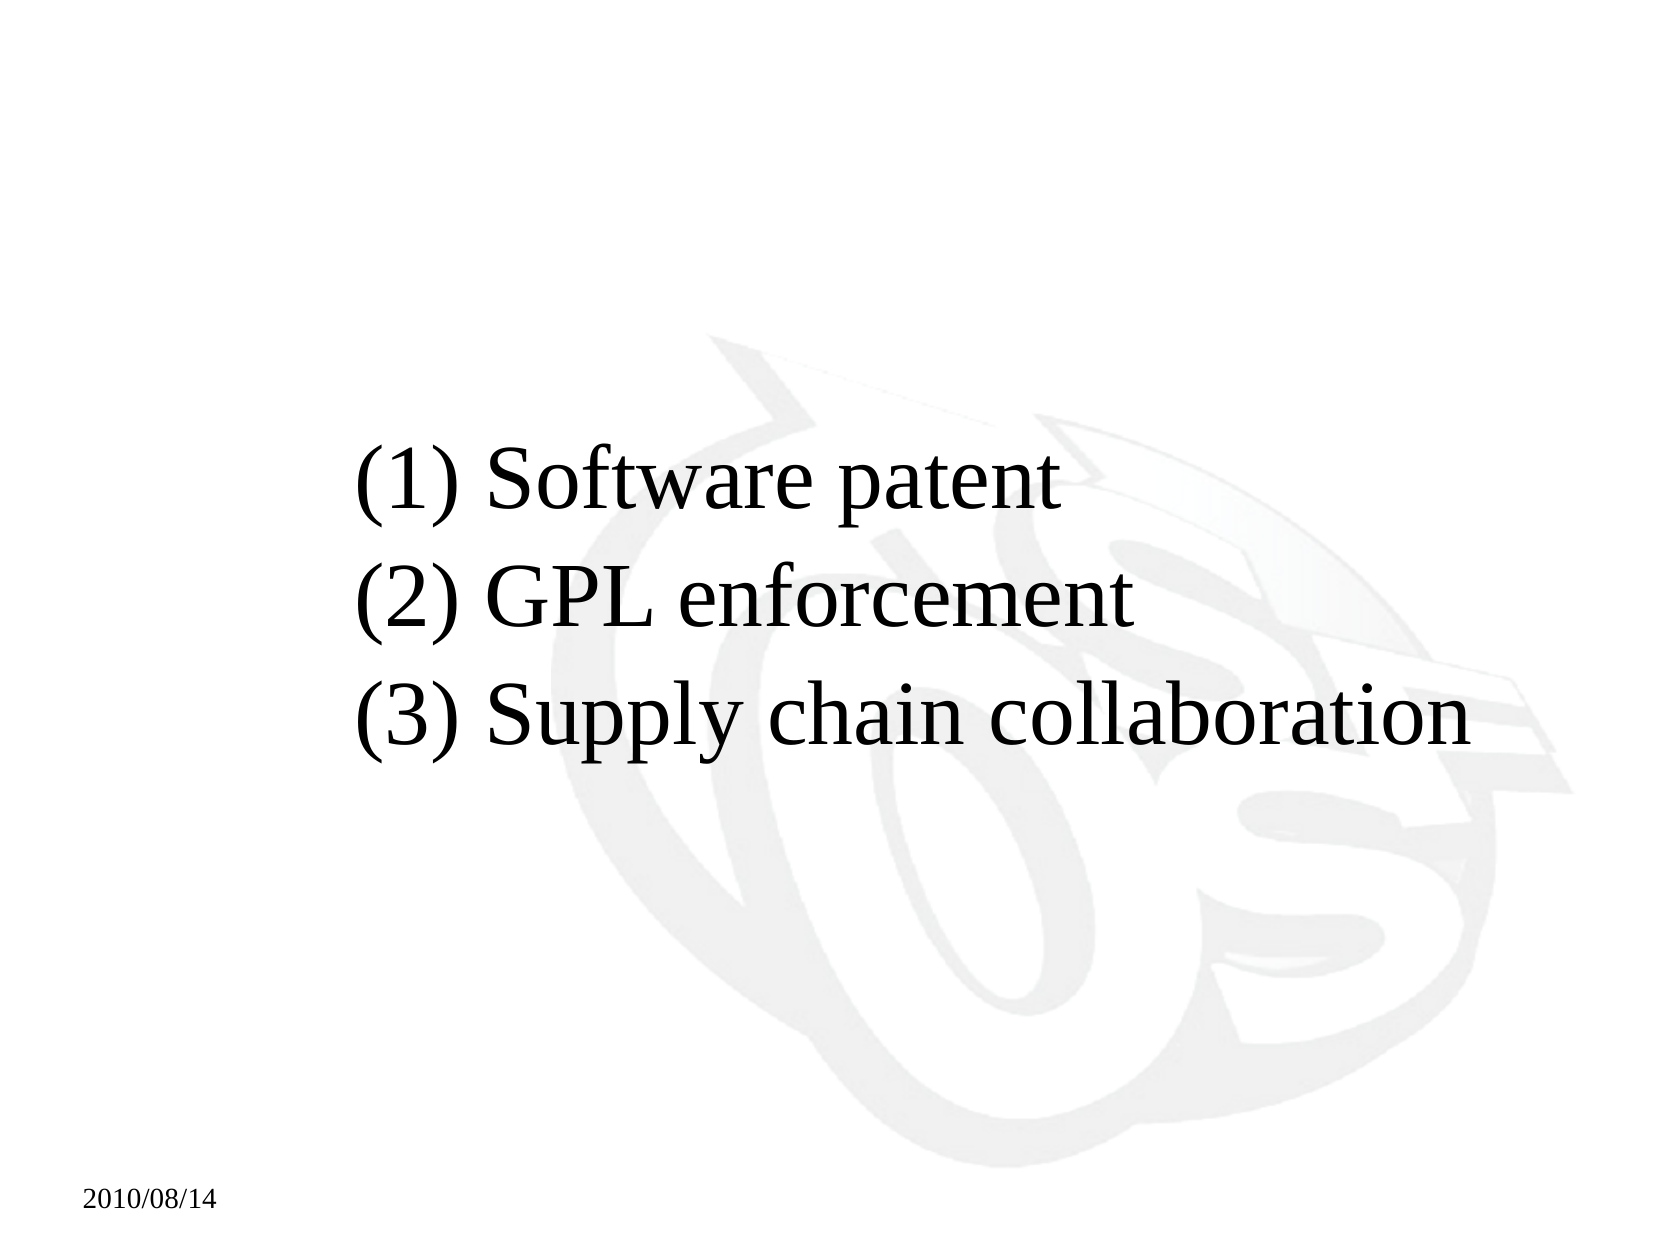

(1) Software patent
# (2) GPL enforcement
(3) Supply chain collaboration
2010/08/14